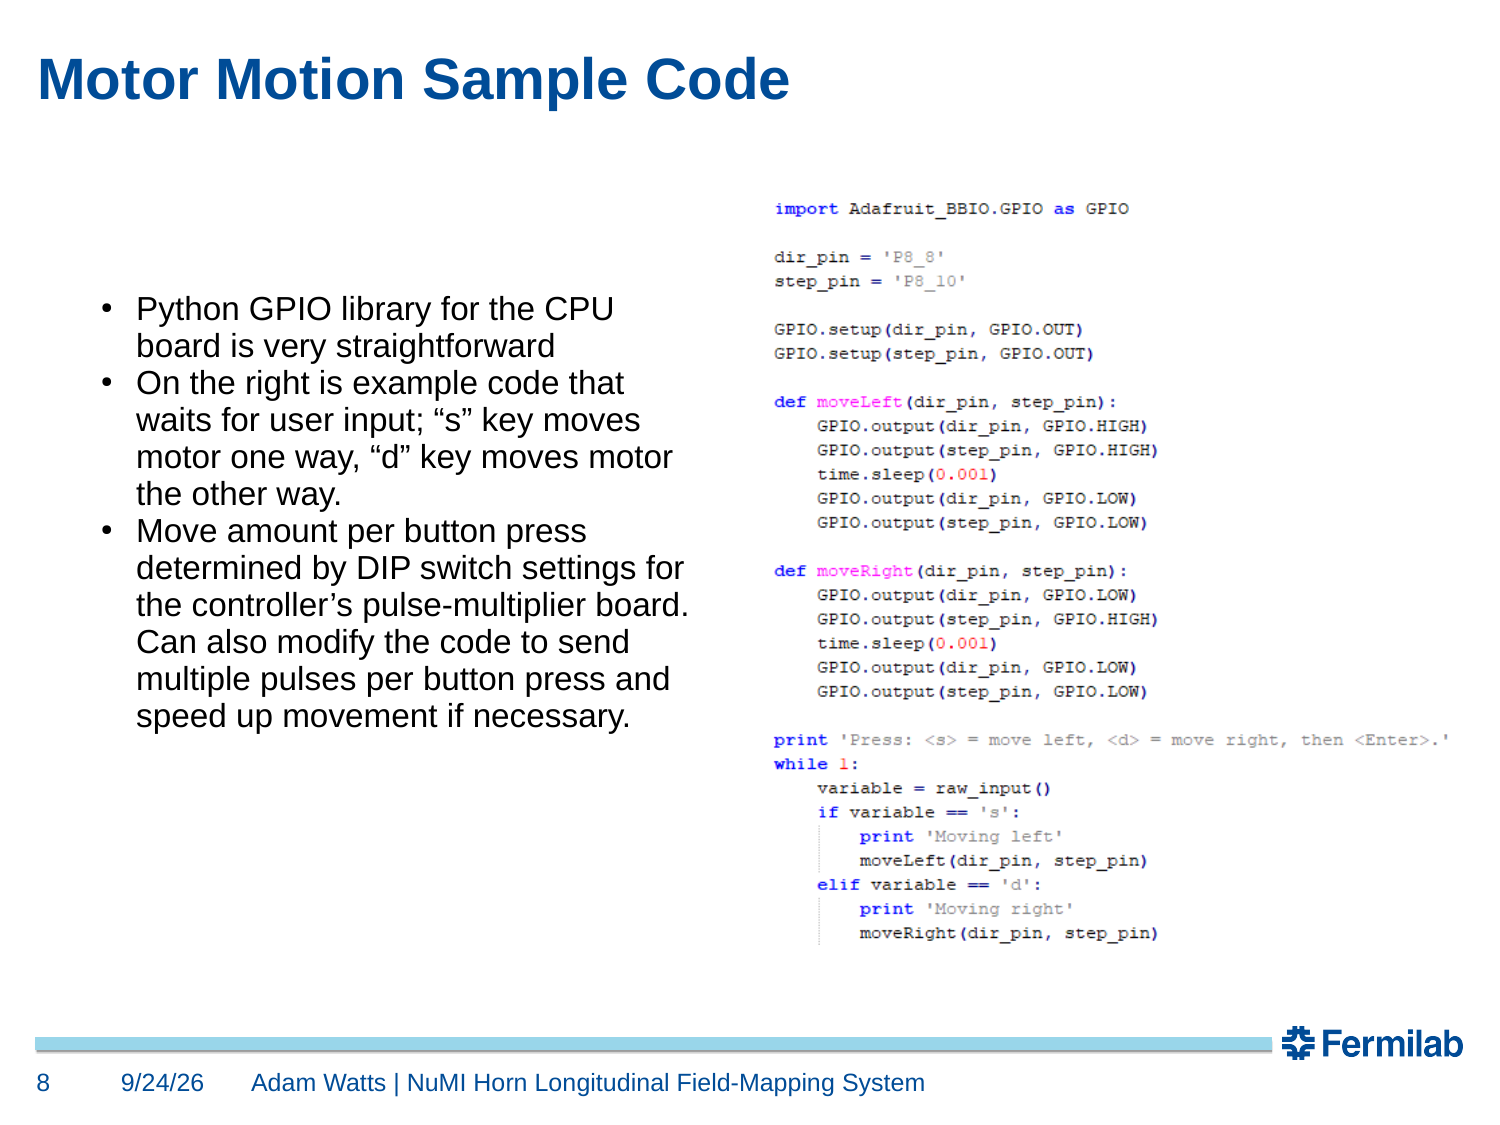

# Motor Motion Sample Code
Python GPIO library for the CPU board is very straightforward
On the right is example code that waits for user input; “s” key moves motor one way, “d” key moves motor the other way.
Move amount per button press determined by DIP switch settings for the controller’s pulse-multiplier board. Can also modify the code to send multiple pulses per button press and speed up movement if necessary.
Adam Watts | NuMI Horn Longitudinal Field-Mapping System